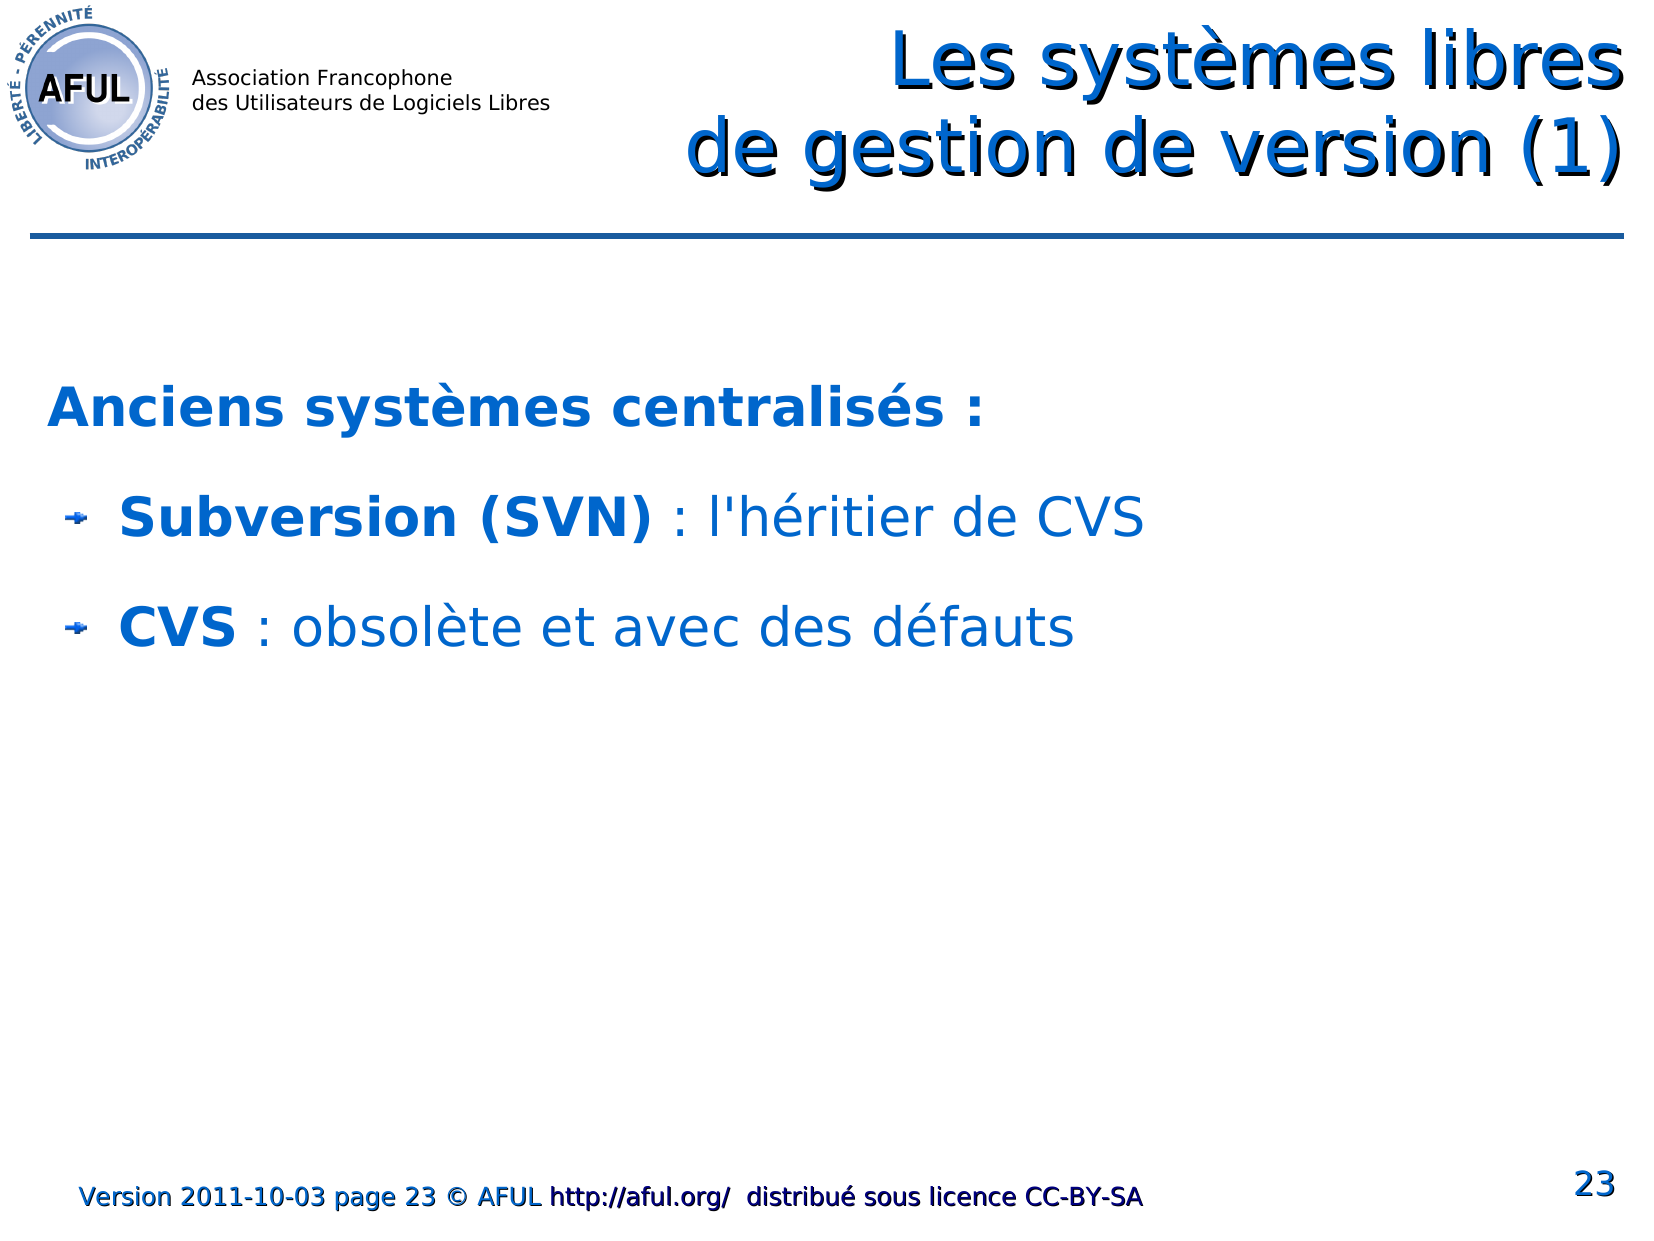

# Les systèmes libres de gestion de version (1)
Anciens systèmes centralisés :
Subversion (SVN) : l'héritier de CVS
CVS : obsolète et avec des défauts